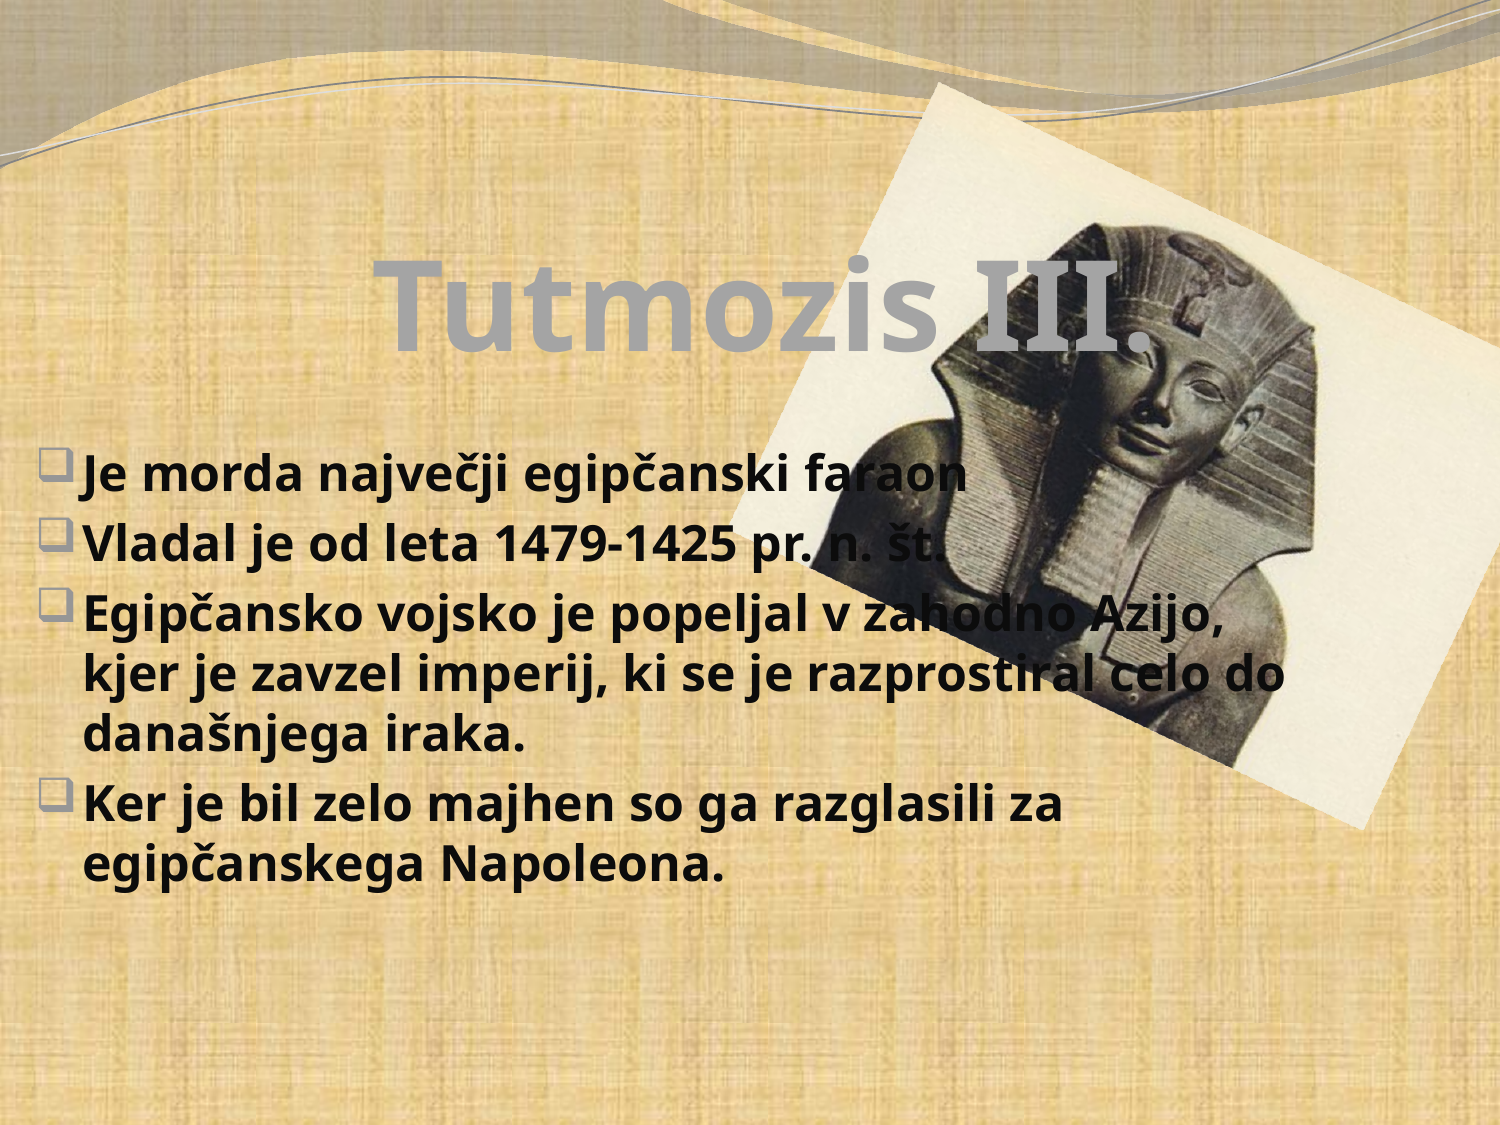

# Tutmozis III.
Je morda največji egipčanski faraon
Vladal je od leta 1479-1425 pr. n. št.
Egipčansko vojsko je popeljal v zahodno Azijo, kjer je zavzel imperij, ki se je razprostiral celo do današnjega iraka.
Ker je bil zelo majhen so ga razglasili za egipčanskega Napoleona.